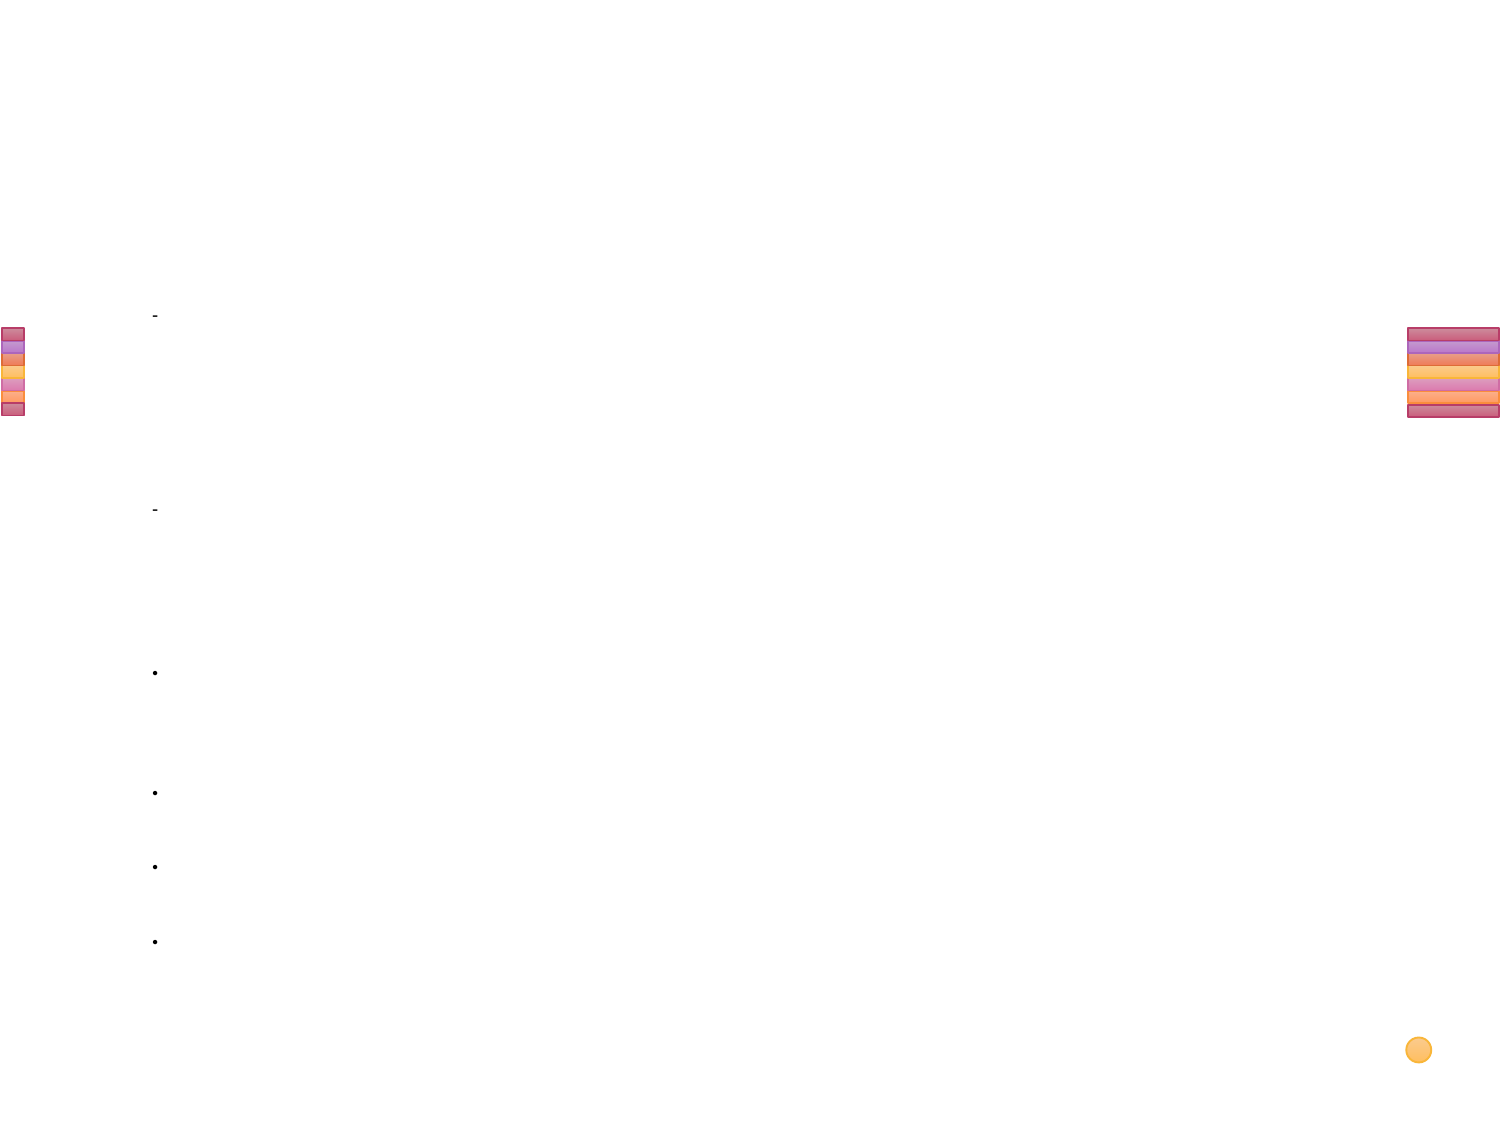

VII.- FLEXIBILIDAD SUSTANCIAL (I)
# El concepto jurídico indeterminado de modificación sustancial no ha variado por la reforma de la Ley 3/12
La clasificación de la modificación sustancial, primero por el origen de la norma y después por el carácter individual-colectivo de la modificación
MODIFICACIÓN SUSTANCIAL DE CONDICIONES DE ORIGEN CONTRACTUAL (art.41)
- Modificación individual
- Modificación colectiva
MODIFICACIÓN SUSTANCIAL DE CONDICIONES DE ORIGEN CONVENCIONAL (art.82.3)